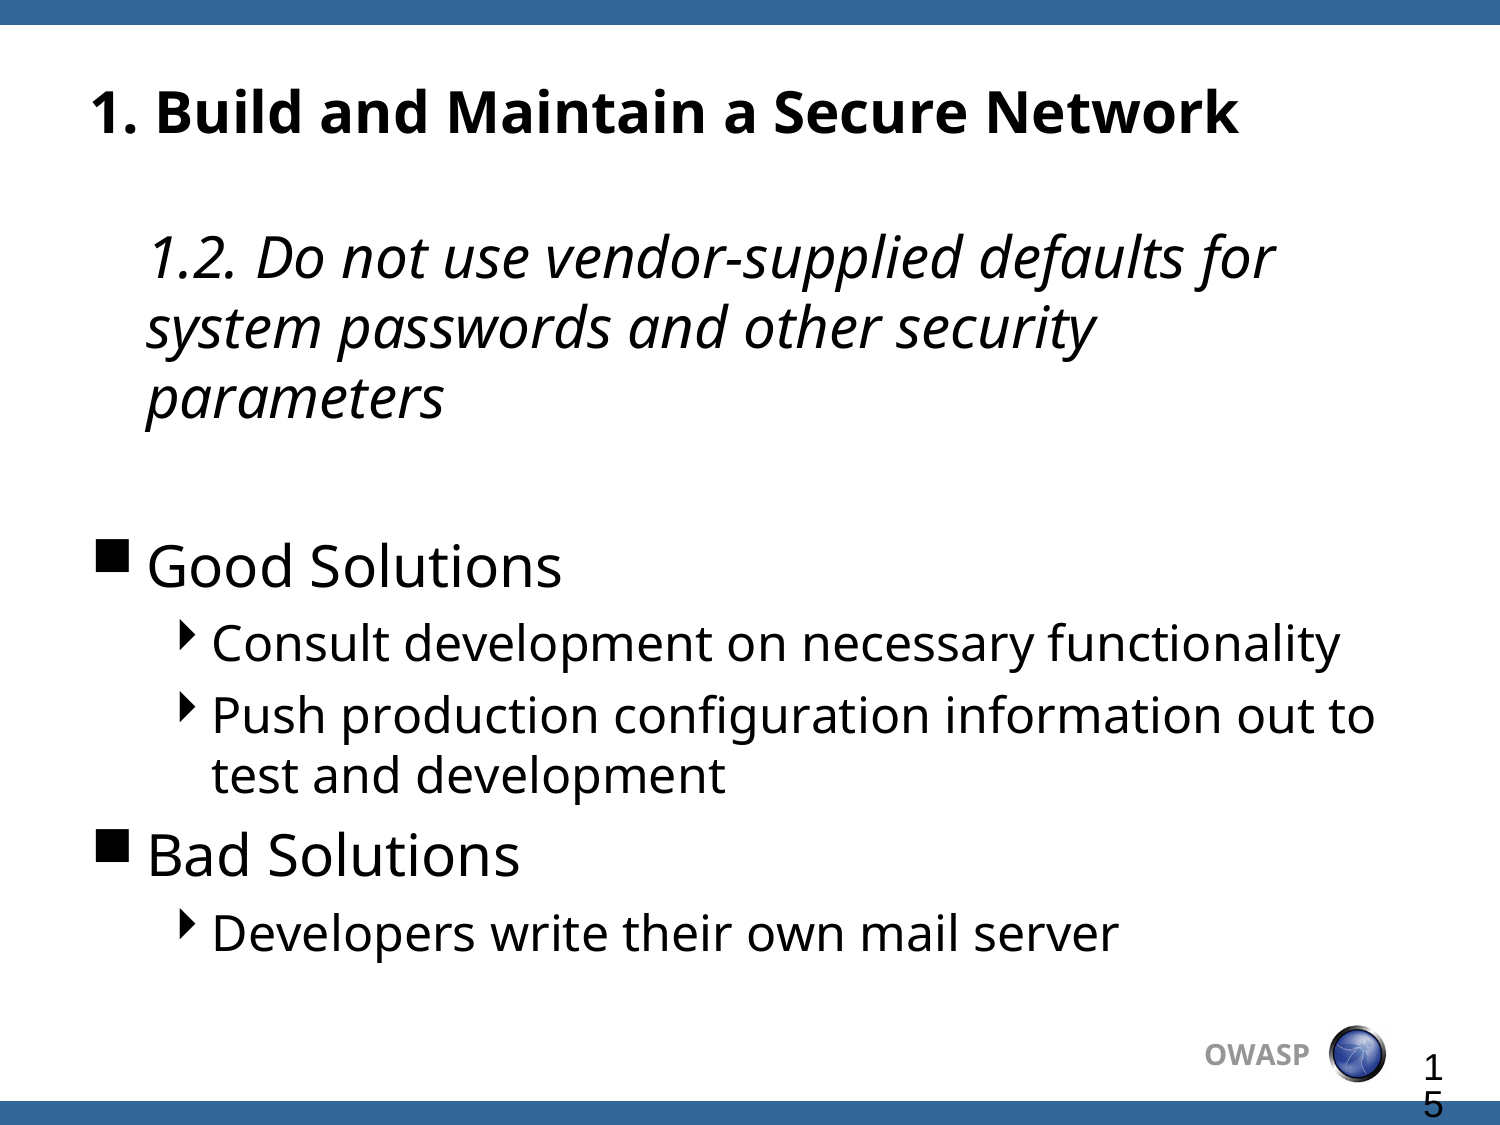

# 1. Build and Maintain a Secure Network
1.2. Do not use vendor-supplied defaults for system passwords and other security parameters
Good Solutions
Consult development on necessary functionality
Push production configuration information out to test and development
Bad Solutions
Developers write their own mail server
15